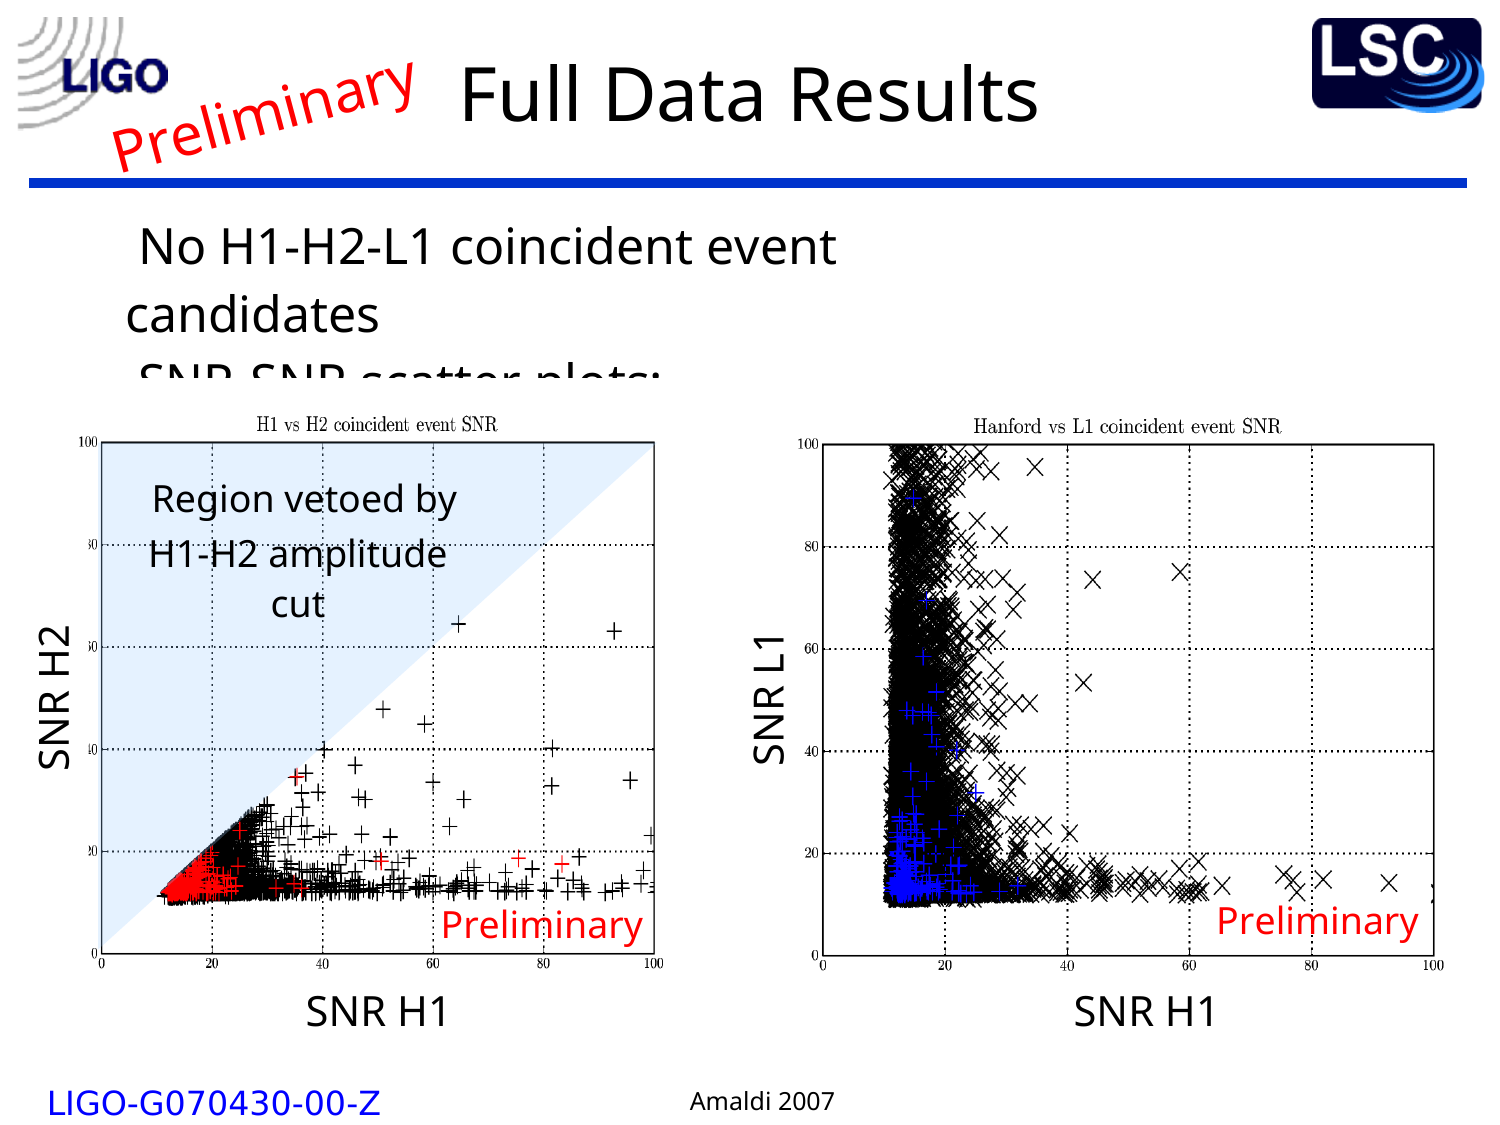

# Full Data Results
Preliminary
 No H1-H2-L1 coincident event candidates
 SNR-SNR scatter plots:
 Region vetoed by H1-H2 amplitude cut
SNR H2
SNR L1
Preliminary
Preliminary
 SNR H1
 SNR H1
Amaldi 2007